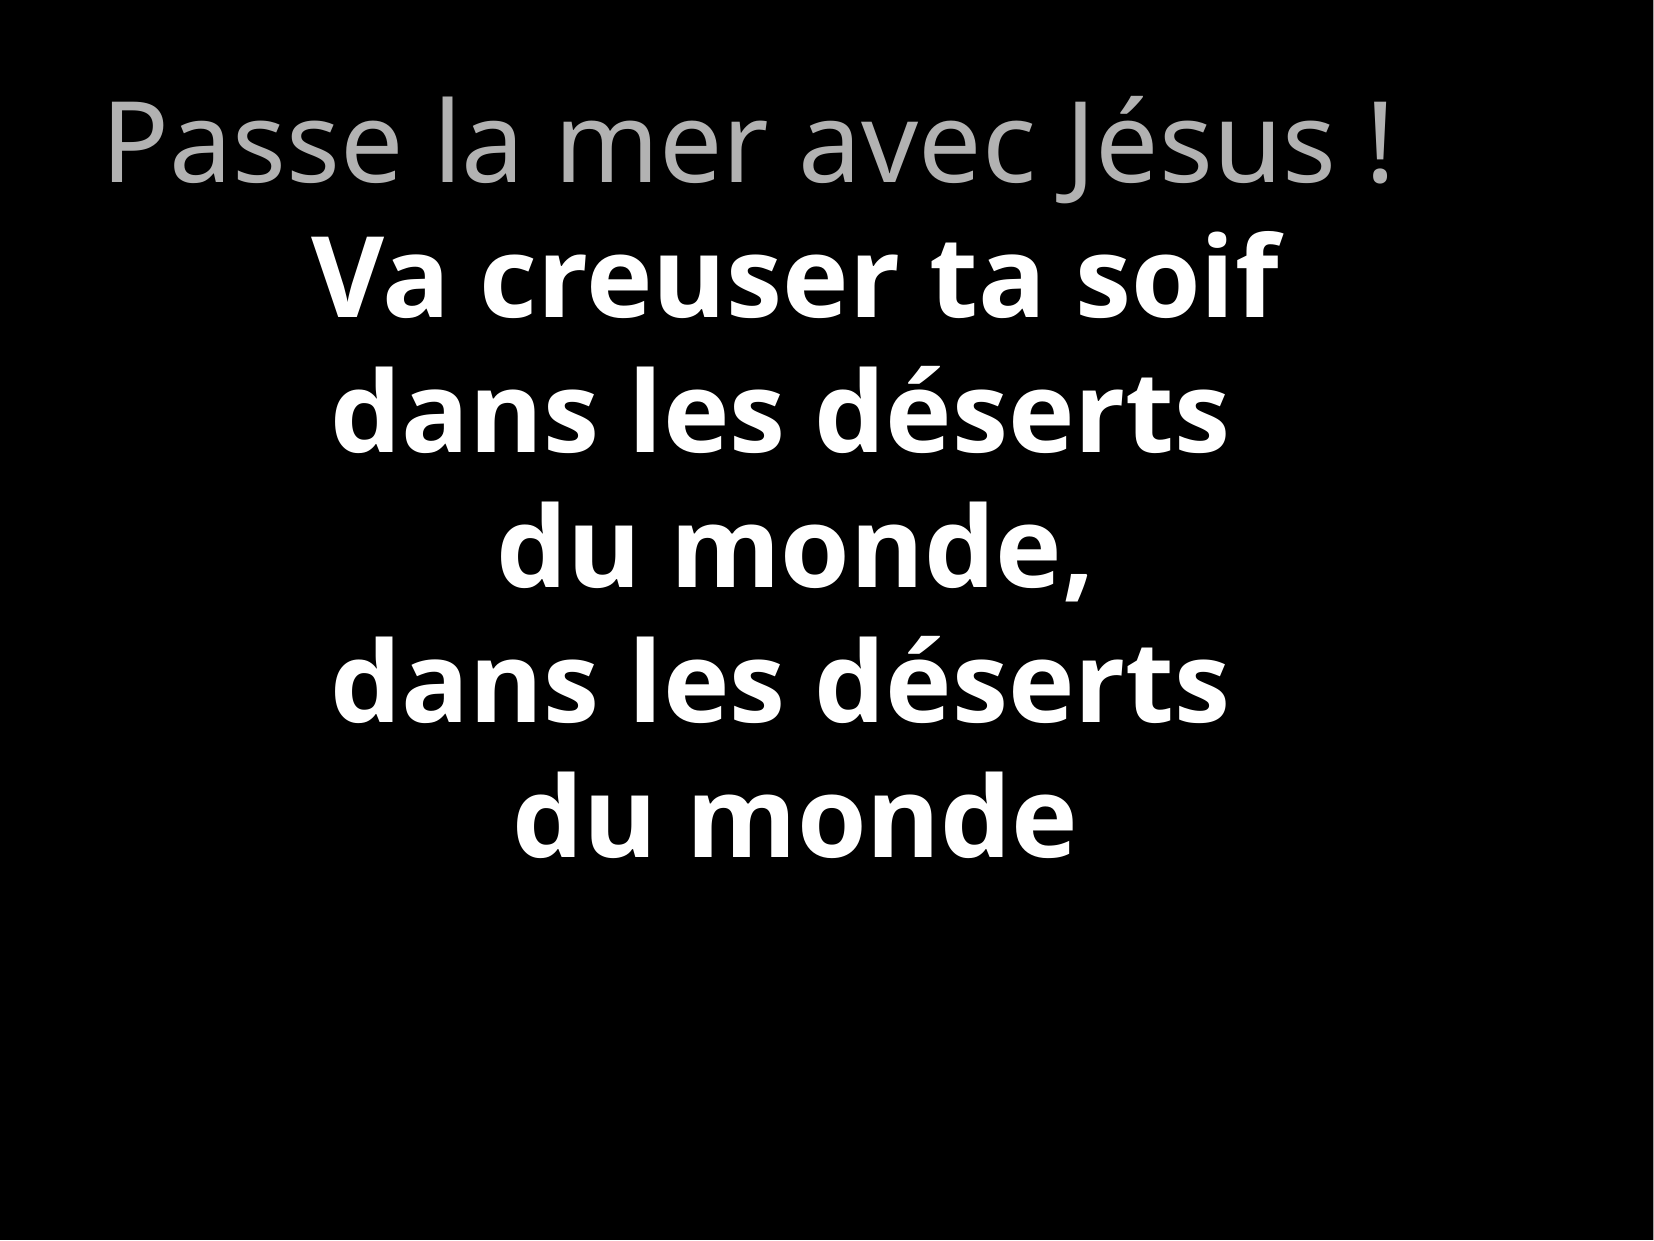

Passe la mer avec Jésus !
 Va creuser ta soif
dans les déserts
du monde,
dans les déserts
du monde